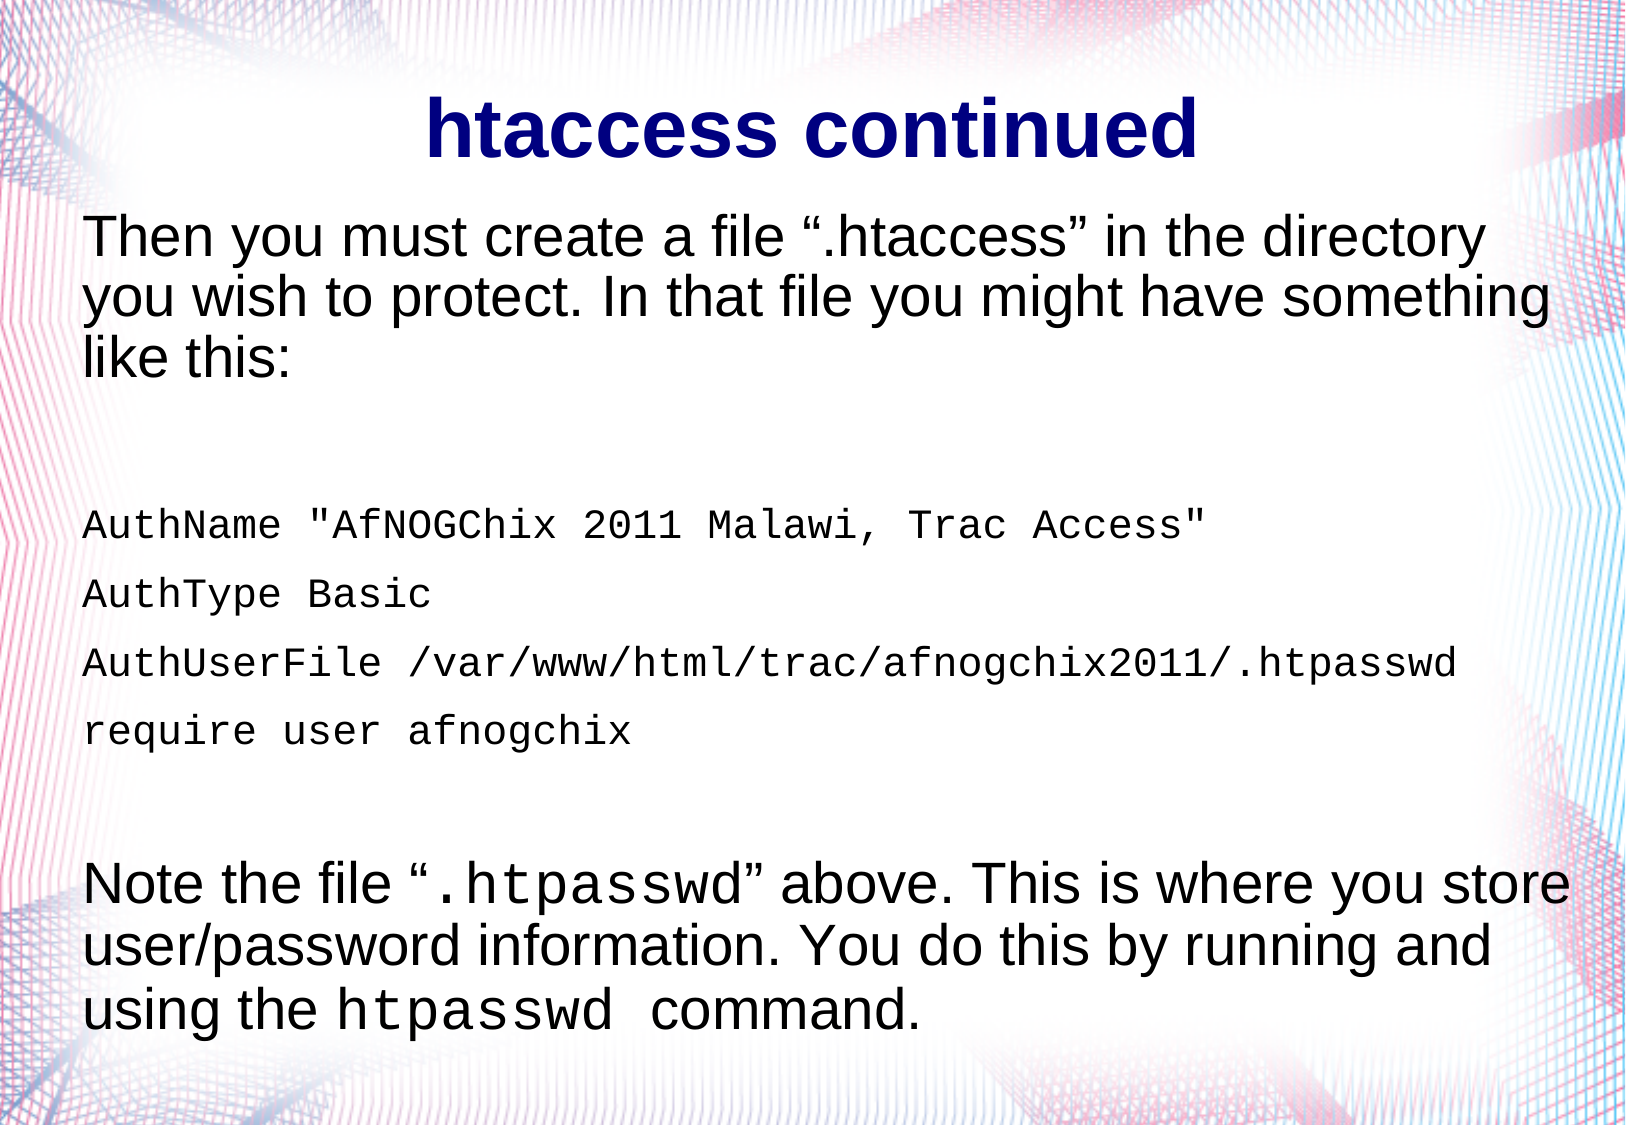

htaccess continued
Then you must create a file “.htaccess” in the directory you wish to protect. In that file you might have something like this:
AuthName "AfNOGChix 2011 Malawi, Trac Access"
AuthType Basic
AuthUserFile /var/www/html/trac/afnogchix2011/.htpasswd
require user afnogchix
Note the file “.htpasswd” above. This is where you store user/password information. You do this by running and using the htpasswd command.